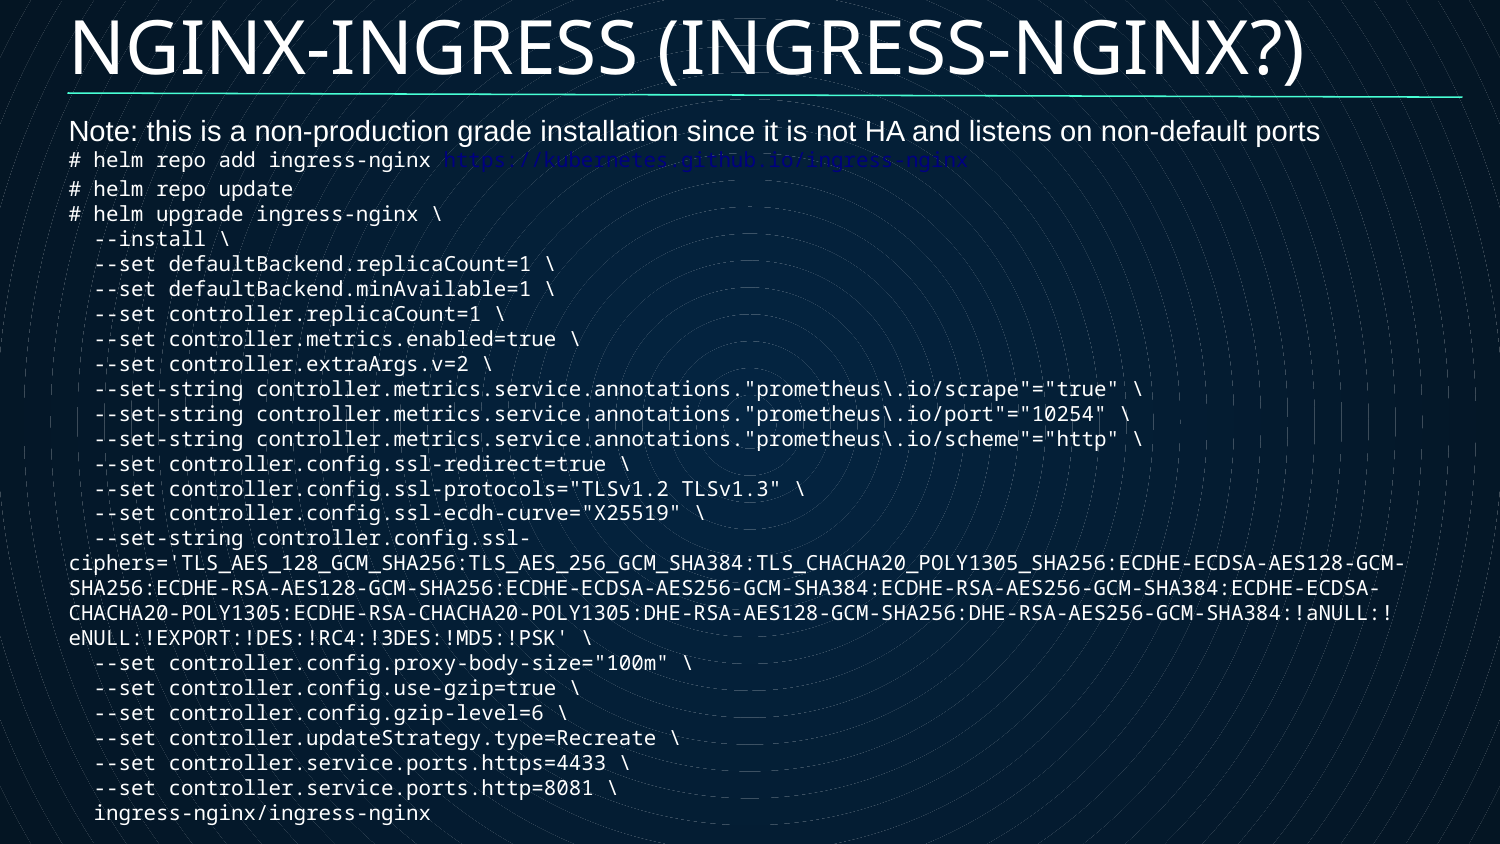

# NGINX-INGRESS (INGRESS-NGINX?)
Note: this is a non-production grade installation since it is not HA and listens on non-default ports
# helm repo add ingress-nginx https://kubernetes.github.io/ingress-nginx
# helm repo update
# helm upgrade ingress-nginx \
 --install \
 --set defaultBackend.replicaCount=1 \
 --set defaultBackend.minAvailable=1 \
 --set controller.replicaCount=1 \
 --set controller.metrics.enabled=true \
 --set controller.extraArgs.v=2 \
 --set-string controller.metrics.service.annotations."prometheus\.io/scrape"="true" \
 --set-string controller.metrics.service.annotations."prometheus\.io/port"="10254" \
 --set-string controller.metrics.service.annotations."prometheus\.io/scheme"="http" \
 --set controller.config.ssl-redirect=true \
 --set controller.config.ssl-protocols="TLSv1.2 TLSv1.3" \
 --set controller.config.ssl-ecdh-curve="X25519" \
 --set-string controller.config.ssl-ciphers='TLS_AES_128_GCM_SHA256:TLS_AES_256_GCM_SHA384:TLS_CHACHA20_POLY1305_SHA256:ECDHE-ECDSA-AES128-GCM-SHA256:ECDHE-RSA-AES128-GCM-SHA256:ECDHE-ECDSA-AES256-GCM-SHA384:ECDHE-RSA-AES256-GCM-SHA384:ECDHE-ECDSA-CHACHA20-POLY1305:ECDHE-RSA-CHACHA20-POLY1305:DHE-RSA-AES128-GCM-SHA256:DHE-RSA-AES256-GCM-SHA384:!aNULL:!eNULL:!EXPORT:!DES:!RC4:!3DES:!MD5:!PSK' \
 --set controller.config.proxy-body-size="100m" \
 --set controller.config.use-gzip=true \
 --set controller.config.gzip-level=6 \
 --set controller.updateStrategy.type=Recreate \
 --set controller.service.ports.https=4433 \
 --set controller.service.ports.http=8081 \
 ingress-nginx/ingress-nginx